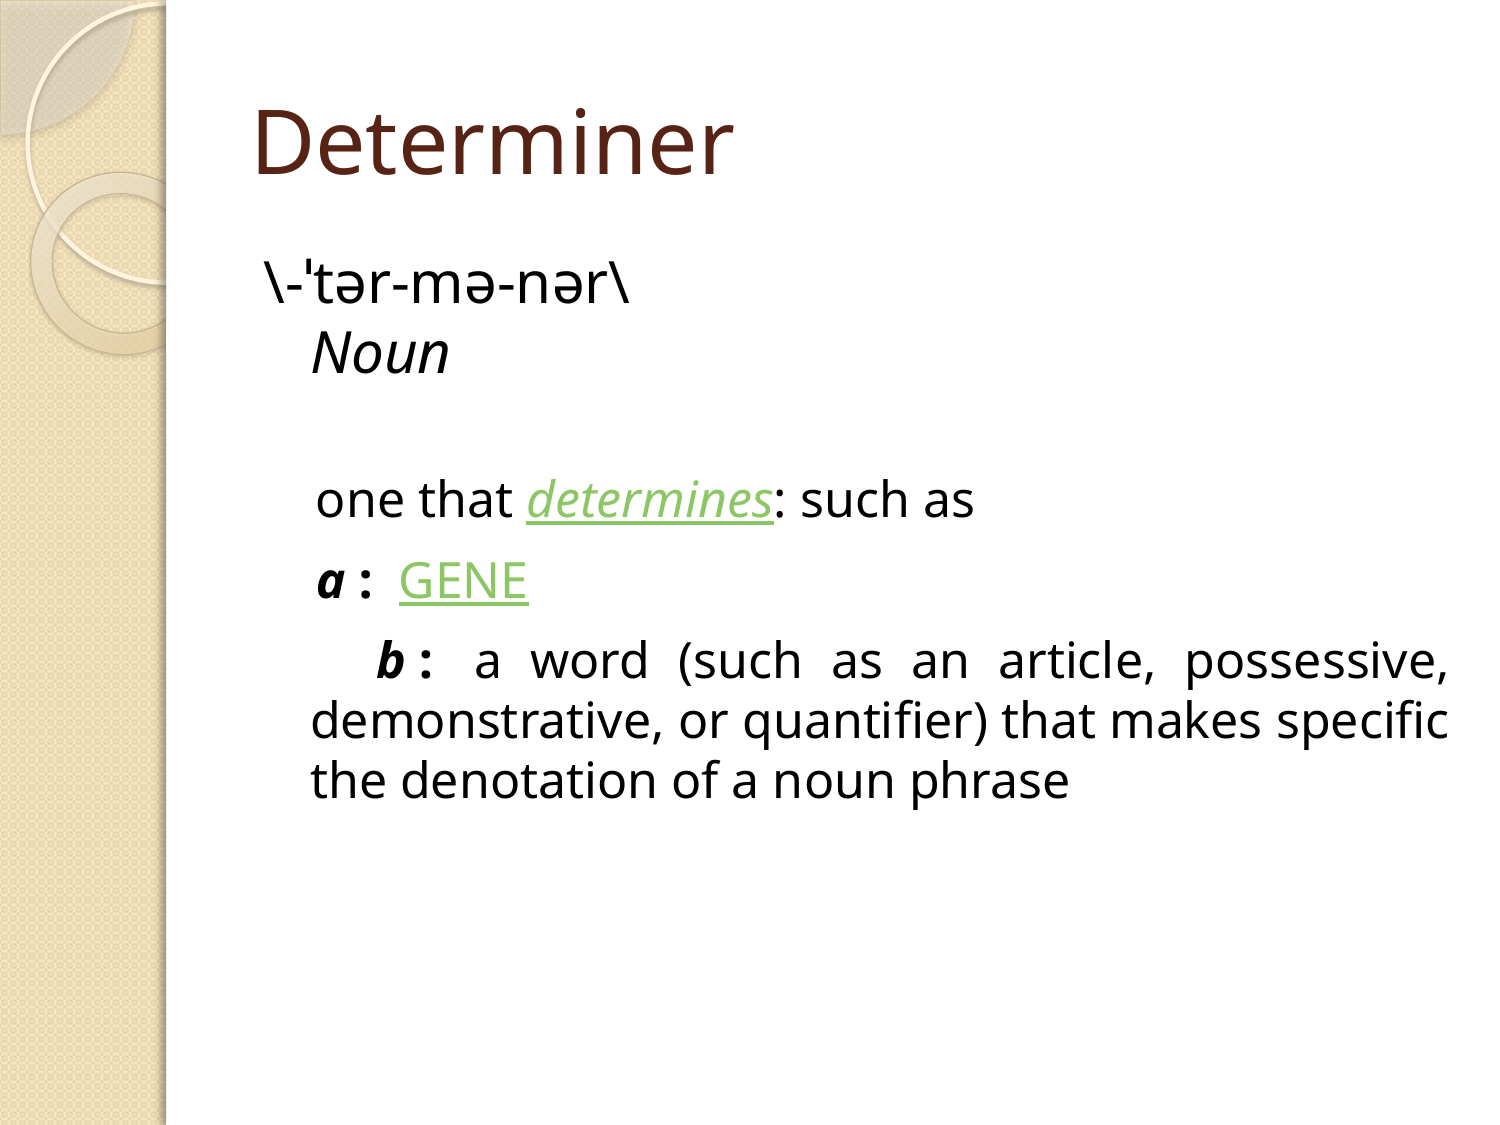

# Determiner
\-ˈtər-mə-nər\
Noun
 one that determines: such as
 a :  gene
 b :  a word (such as an article, possessive, demonstrative, or quantifier) that makes specific the denotation of a noun phrase